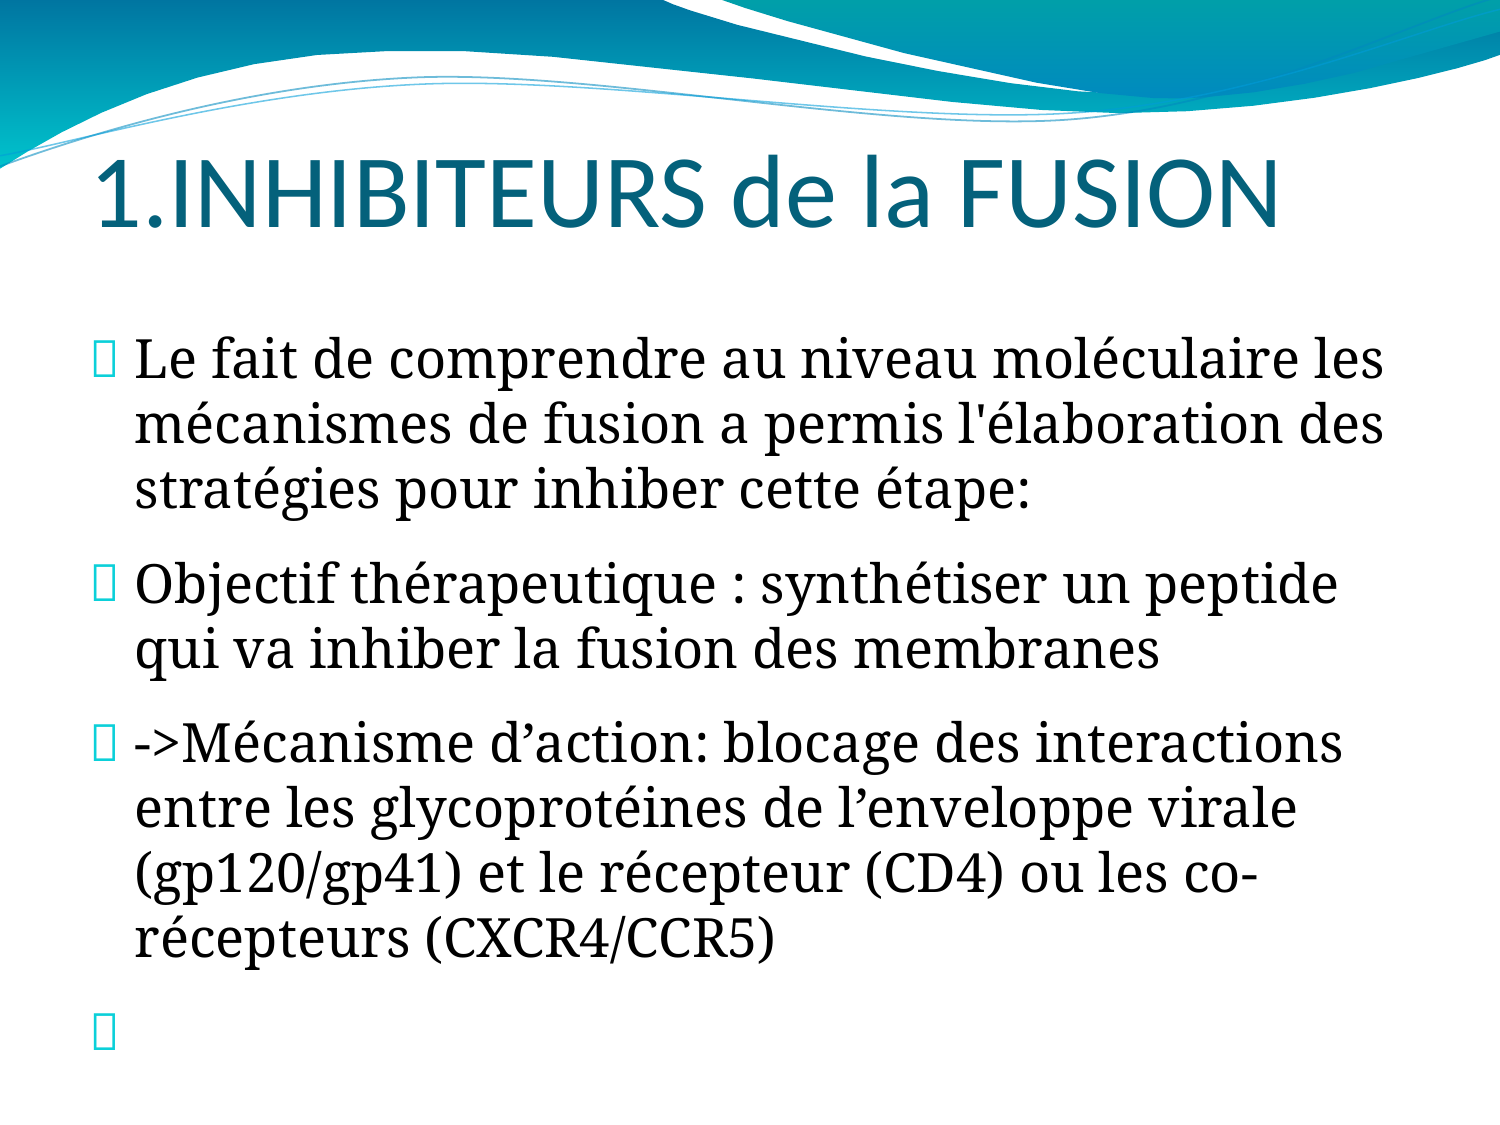

# 1.INHIBITEURS de la FUSION
Le fait de comprendre au niveau moléculaire les mécanismes de fusion a permis l'élaboration des stratégies pour inhiber cette étape:
Objectif thérapeutique : synthétiser un peptide qui va inhiber la fusion des membranes
->Mécanisme d’action: blocage des interactions entre les glycoprotéines de l’enveloppe virale (gp120/gp41) et le récepteur (CD4) ou les co-récepteurs (CXCR4/CCR5)